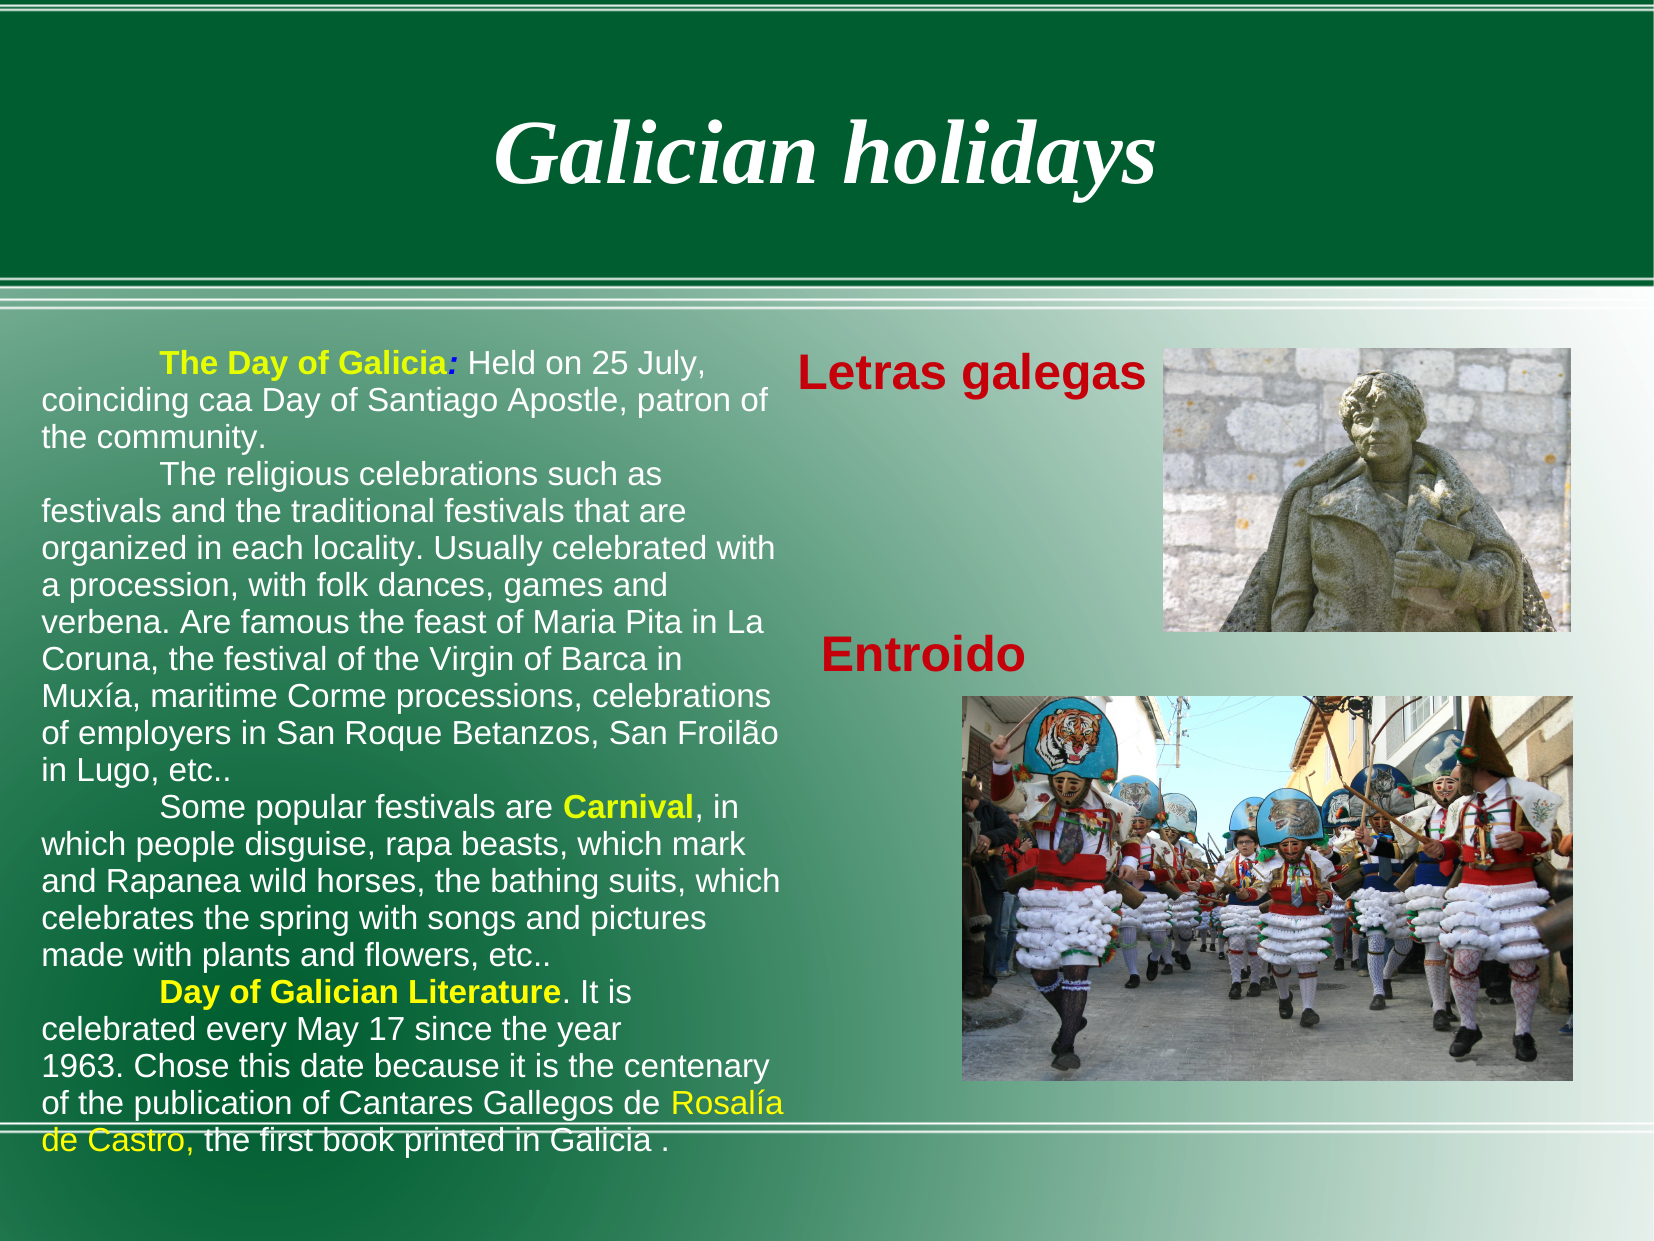

# Galician holidays
	The Day of Galicia: Held on 25 July, coinciding caa Day of Santiago Apostle, patron of the community.
	The religious celebrations such as festivals and the traditional festivals that are organized in each locality. Usually celebrated with a procession, with folk dances, games and verbena. Are famous the feast of Maria Pita in La Coruna, the festival of the Virgin of Barca in Muxía, maritime Corme processions, celebrations of employers in San Roque Betanzos, San Froilão in Lugo, etc..
	Some popular festivals are Carnival, in which people disguise, rapa beasts, which mark and Rapanea wild horses, the bathing suits, which celebrates the spring with songs and pictures made with plants and flowers, etc..
	Day of Galician Literature. It is celebrated every May 17 since the year 1963. Chose this date because it is the centenary of the publication of Cantares Gallegos de Rosalía de Castro, the first book printed in Galicia .
Letras galegas
Entroido